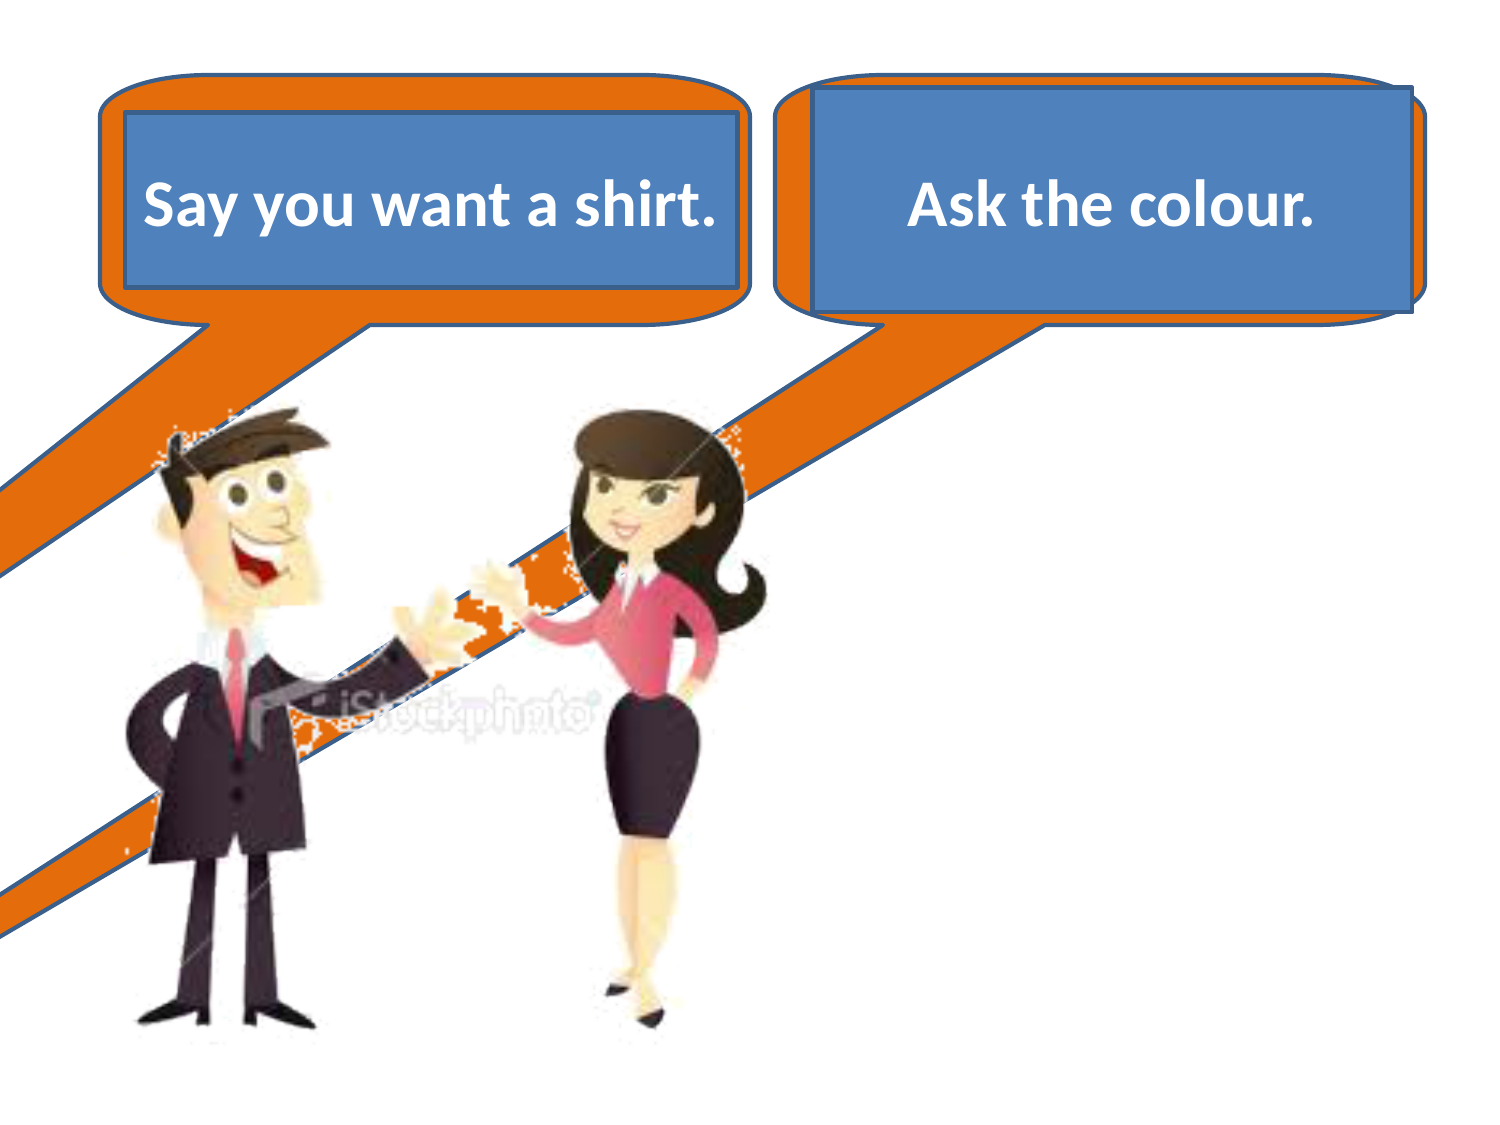

Yes, please. I’d like a shirt.
What colour, please?
Ask the colour.
Say you want a shirt.